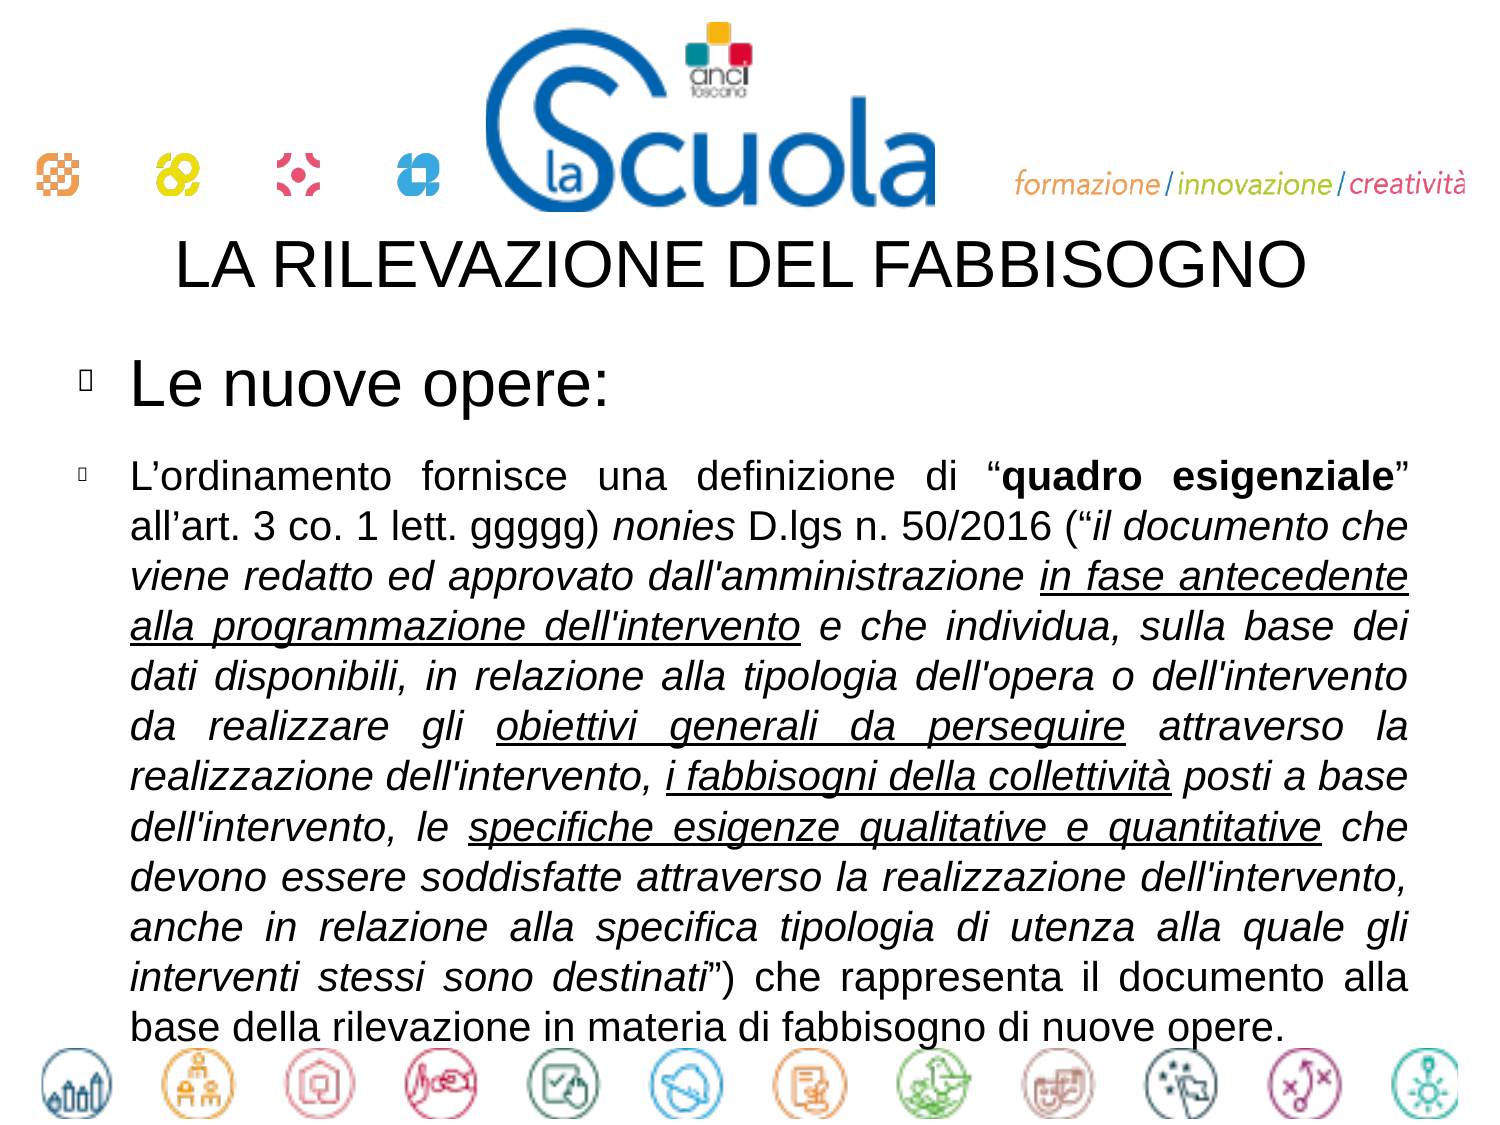

LA RILEVAZIONE DEL FABBISOGNO
Le nuove opere:
L’ordinamento fornisce una definizione di “quadro esigenziale” all’art. 3 co. 1 lett. ggggg) nonies D.lgs n. 50/2016 (“il documento che viene redatto ed approvato dall'amministrazione in fase antecedente alla programmazione dell'intervento e che individua, sulla base dei dati disponibili, in relazione alla tipologia dell'opera o dell'intervento da realizzare gli obiettivi generali da perseguire attraverso la realizzazione dell'intervento, i fabbisogni della collettività posti a base dell'intervento, le specifiche esigenze qualitative e quantitative che devono essere soddisfatte attraverso la realizzazione dell'intervento, anche in relazione alla specifica tipologia di utenza alla quale gli interventi stessi sono destinati”) che rappresenta il documento alla base della rilevazione in materia di fabbisogno di nuove opere.